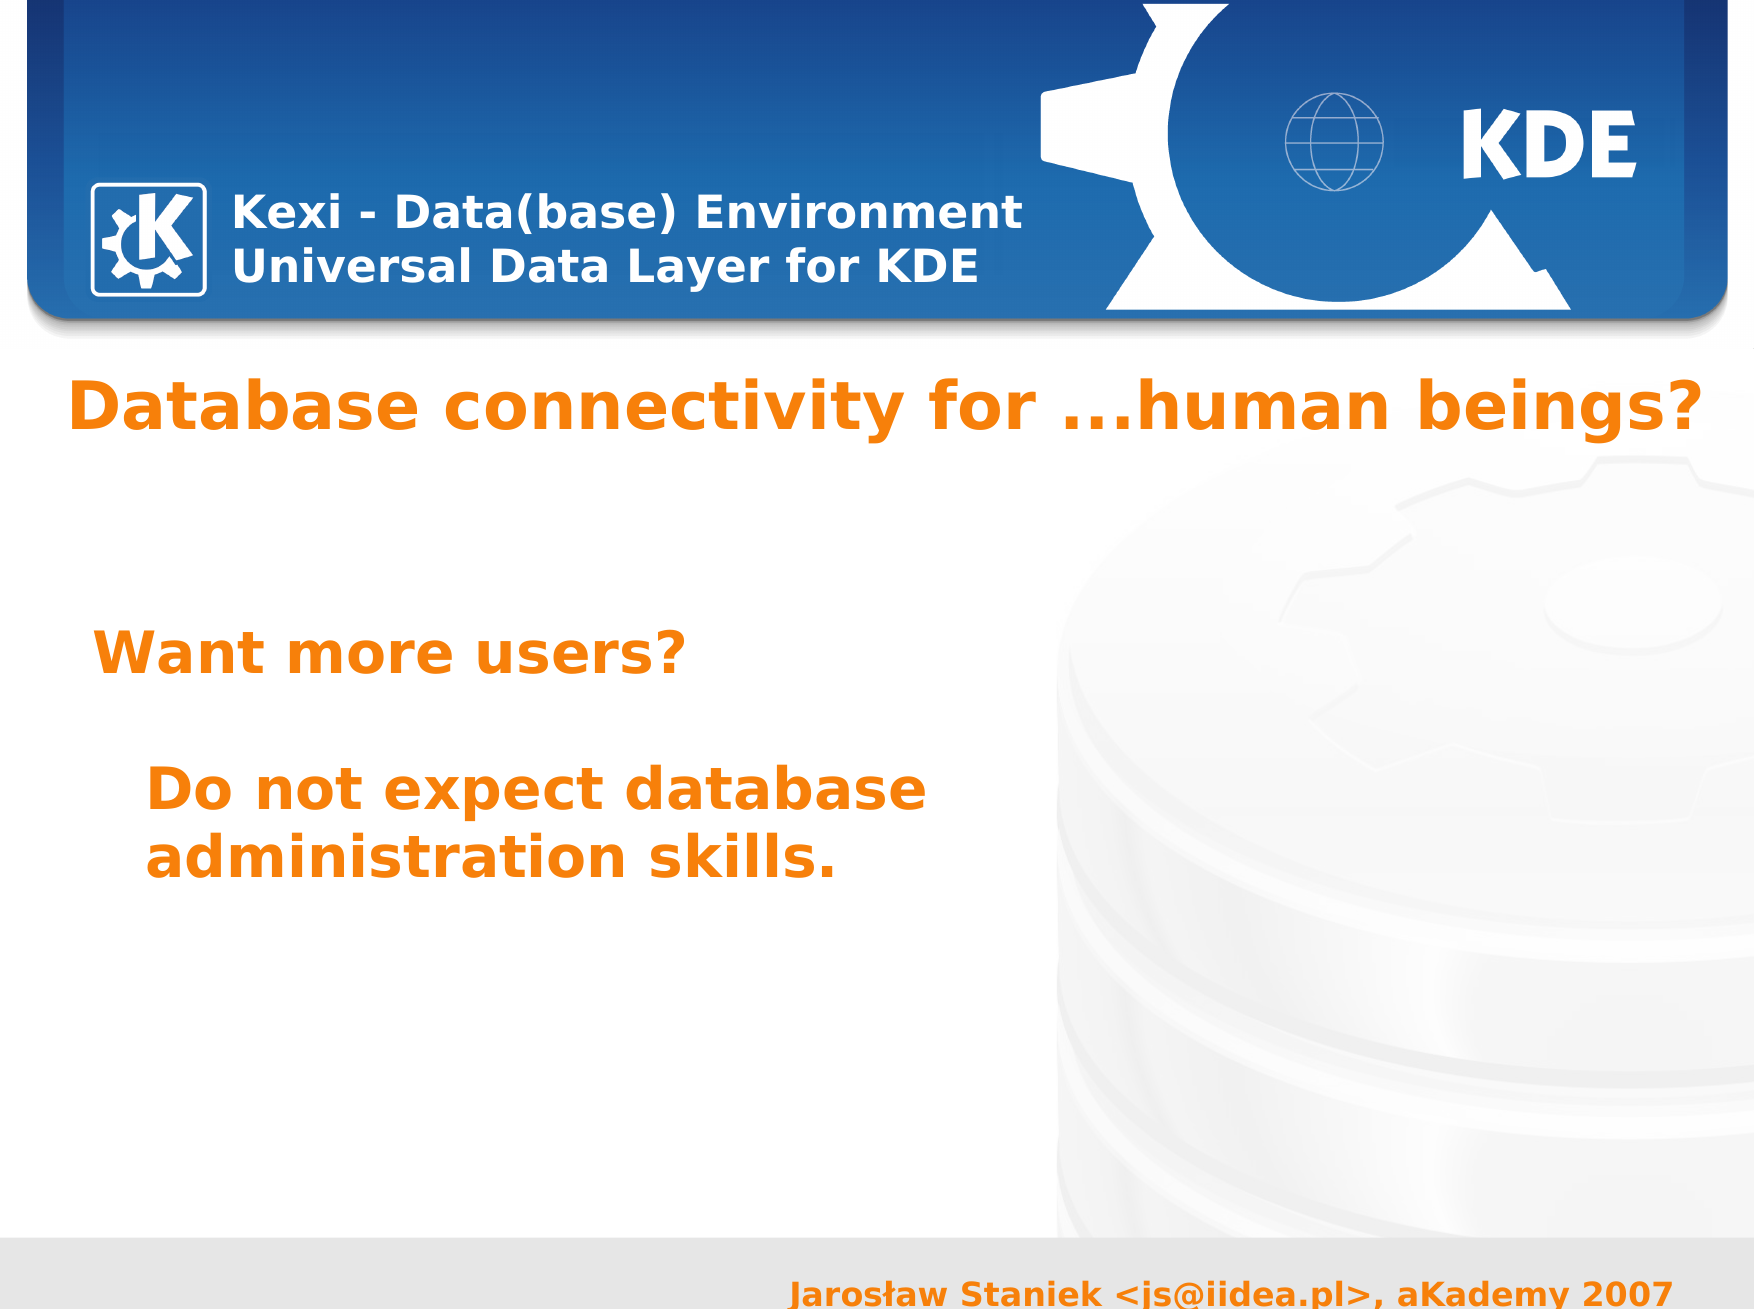

# Database connectivity for ...human beings?
Want more users?
Do not expect database
administration skills.